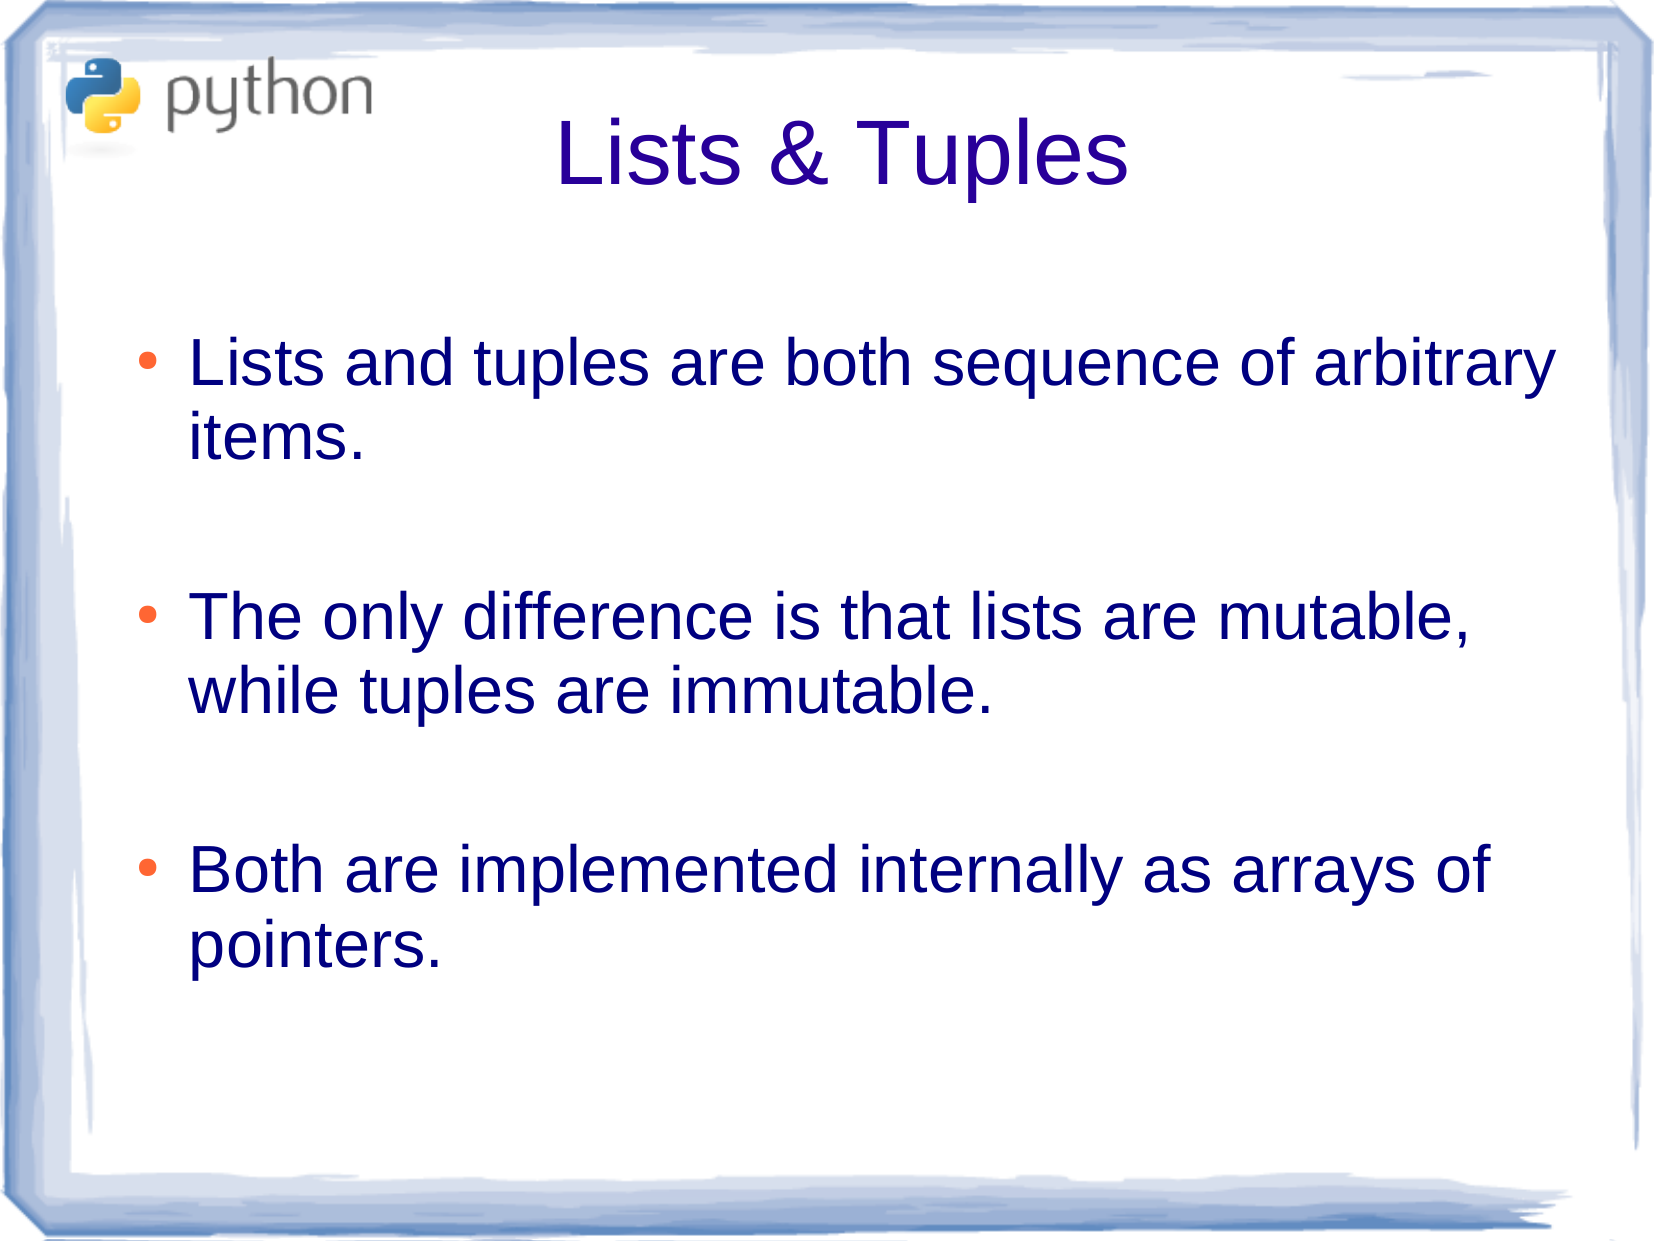

# Lists & Tuples
Lists and tuples are both sequence of arbitrary items.
The only difference is that lists are mutable, while tuples are immutable.
Both are implemented internally as arrays of pointers.